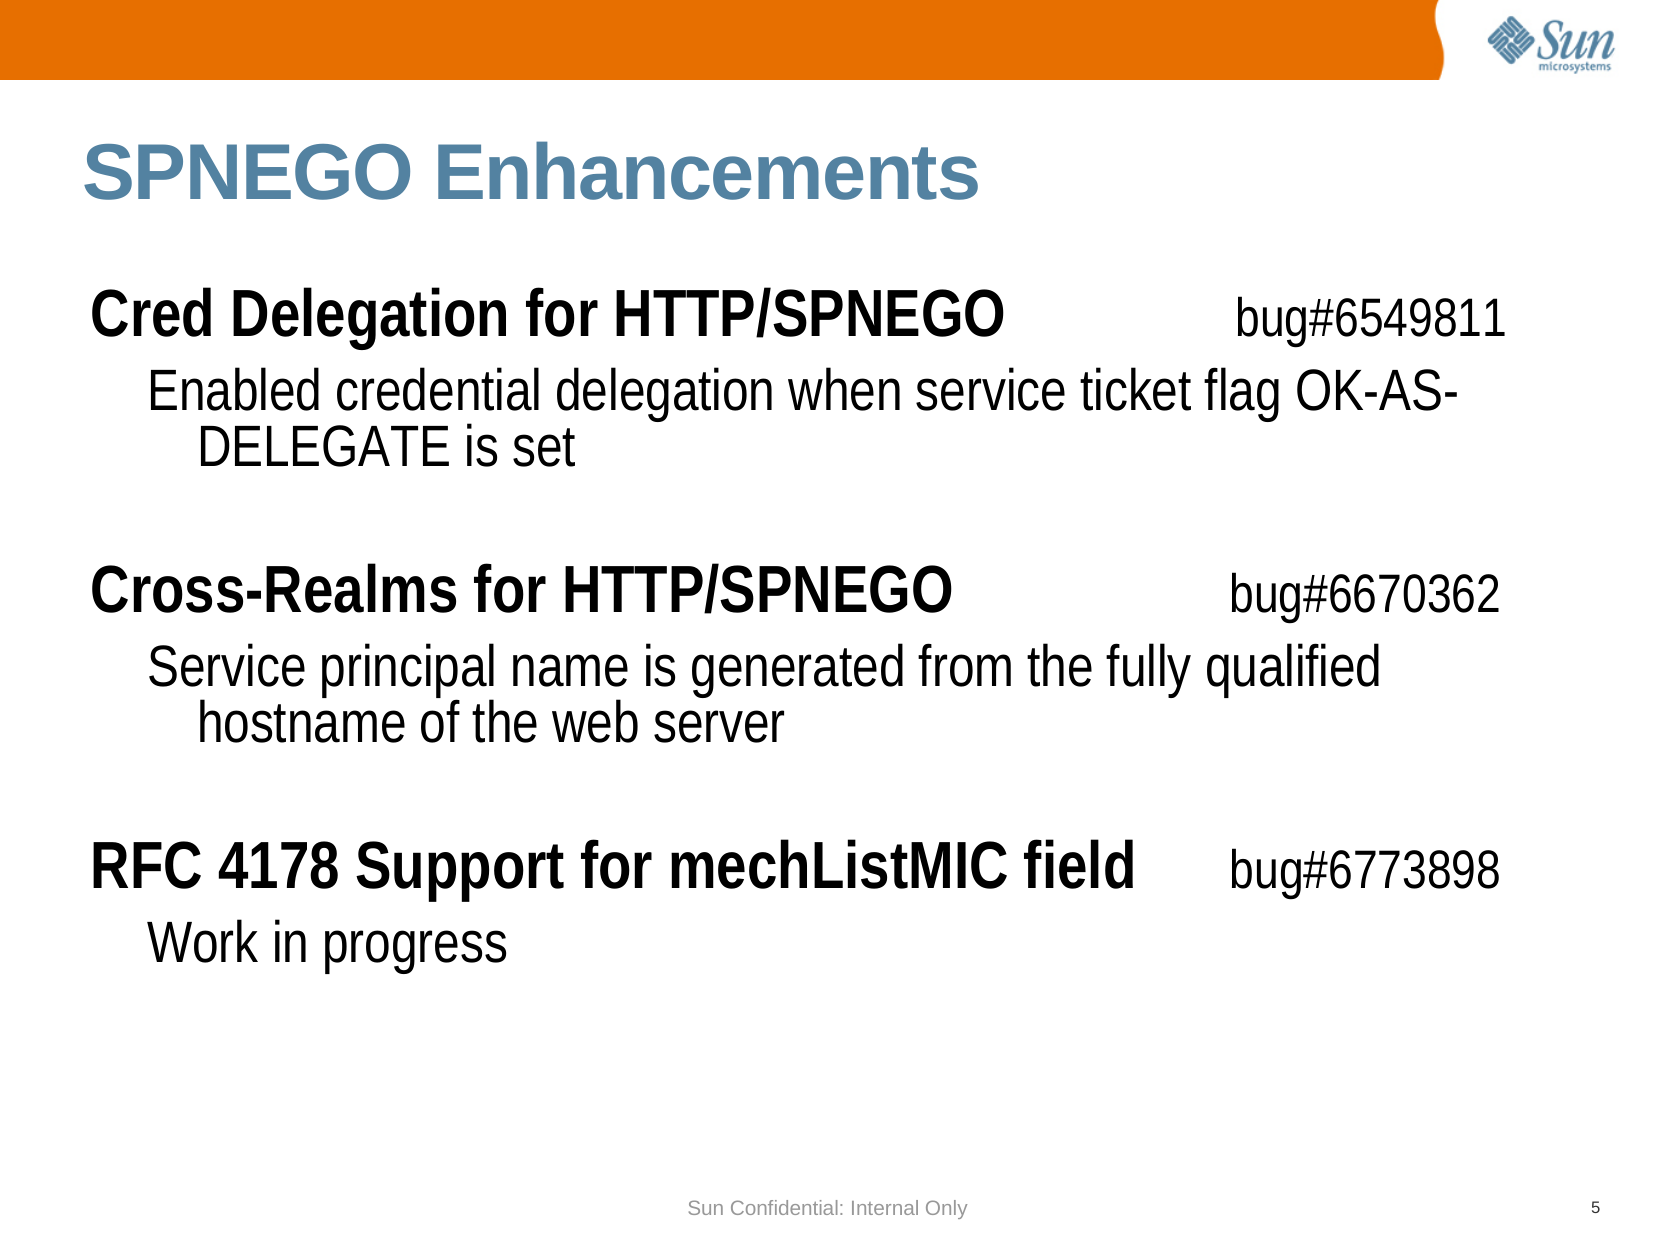

# SPNEGO Enhancements
Cred Delegation for HTTP/SPNEGO bug#6549811
Enabled credential delegation when service ticket flag OK-AS-DELEGATE is set
Cross-Realms for HTTP/SPNEGO bug#6670362
Service principal name is generated from the fully qualified hostname of the web server
RFC 4178 Support for mechListMIC field bug#6773898
Work in progress